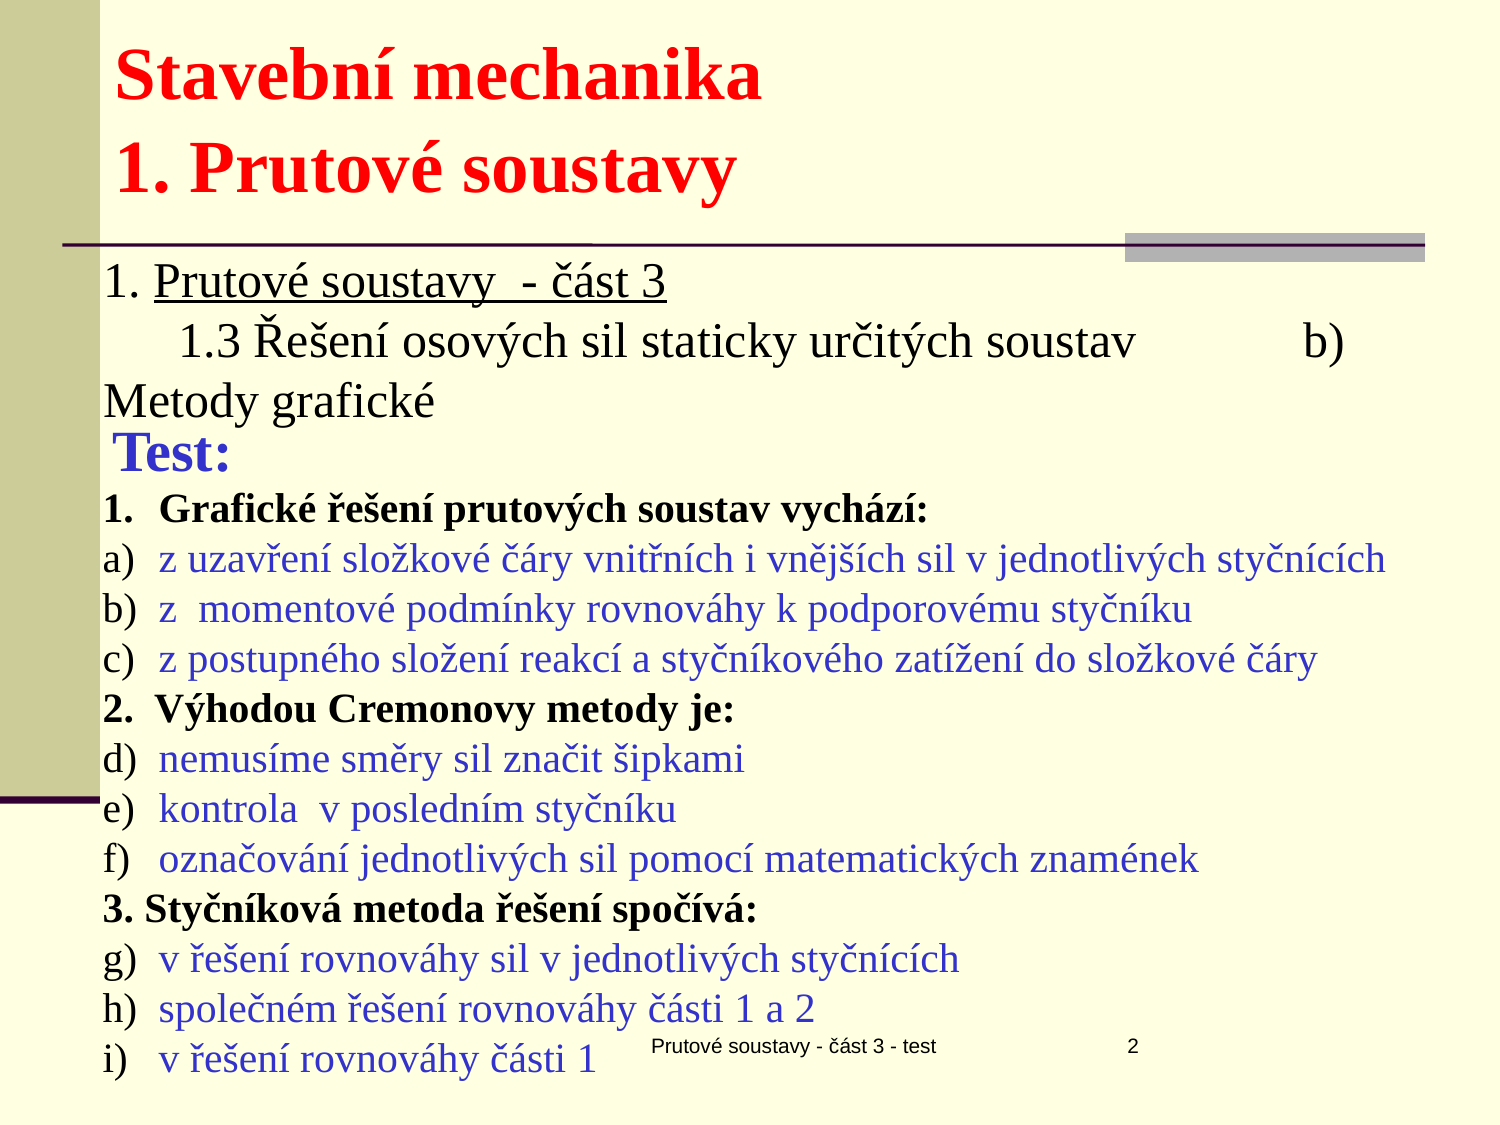

Stavební mechanika
1. Prutové soustavy
1. Prutové soustavy - část 3
	1.3 Řešení osových sil staticky určitých soustav			b) Metody grafické
Test:
Grafické řešení prutových soustav vychází:
z uzavření složkové čáry vnitřních i vnějších sil v jednotlivých styčnících
z momentové podmínky rovnováhy k podporovému styčníku
z postupného složení reakcí a styčníkového zatížení do složkové čáry
2. Výhodou Cremonovy metody je:
nemusíme směry sil značit šipkami
kontrola v posledním styčníku
označování jednotlivých sil pomocí matematických znamének
3. Styčníková metoda řešení spočívá:
v řešení rovnováhy sil v jednotlivých styčnících
společném řešení rovnováhy části 1 a 2
v řešení rovnováhy části 1
Prutové soustavy - část 3 - test